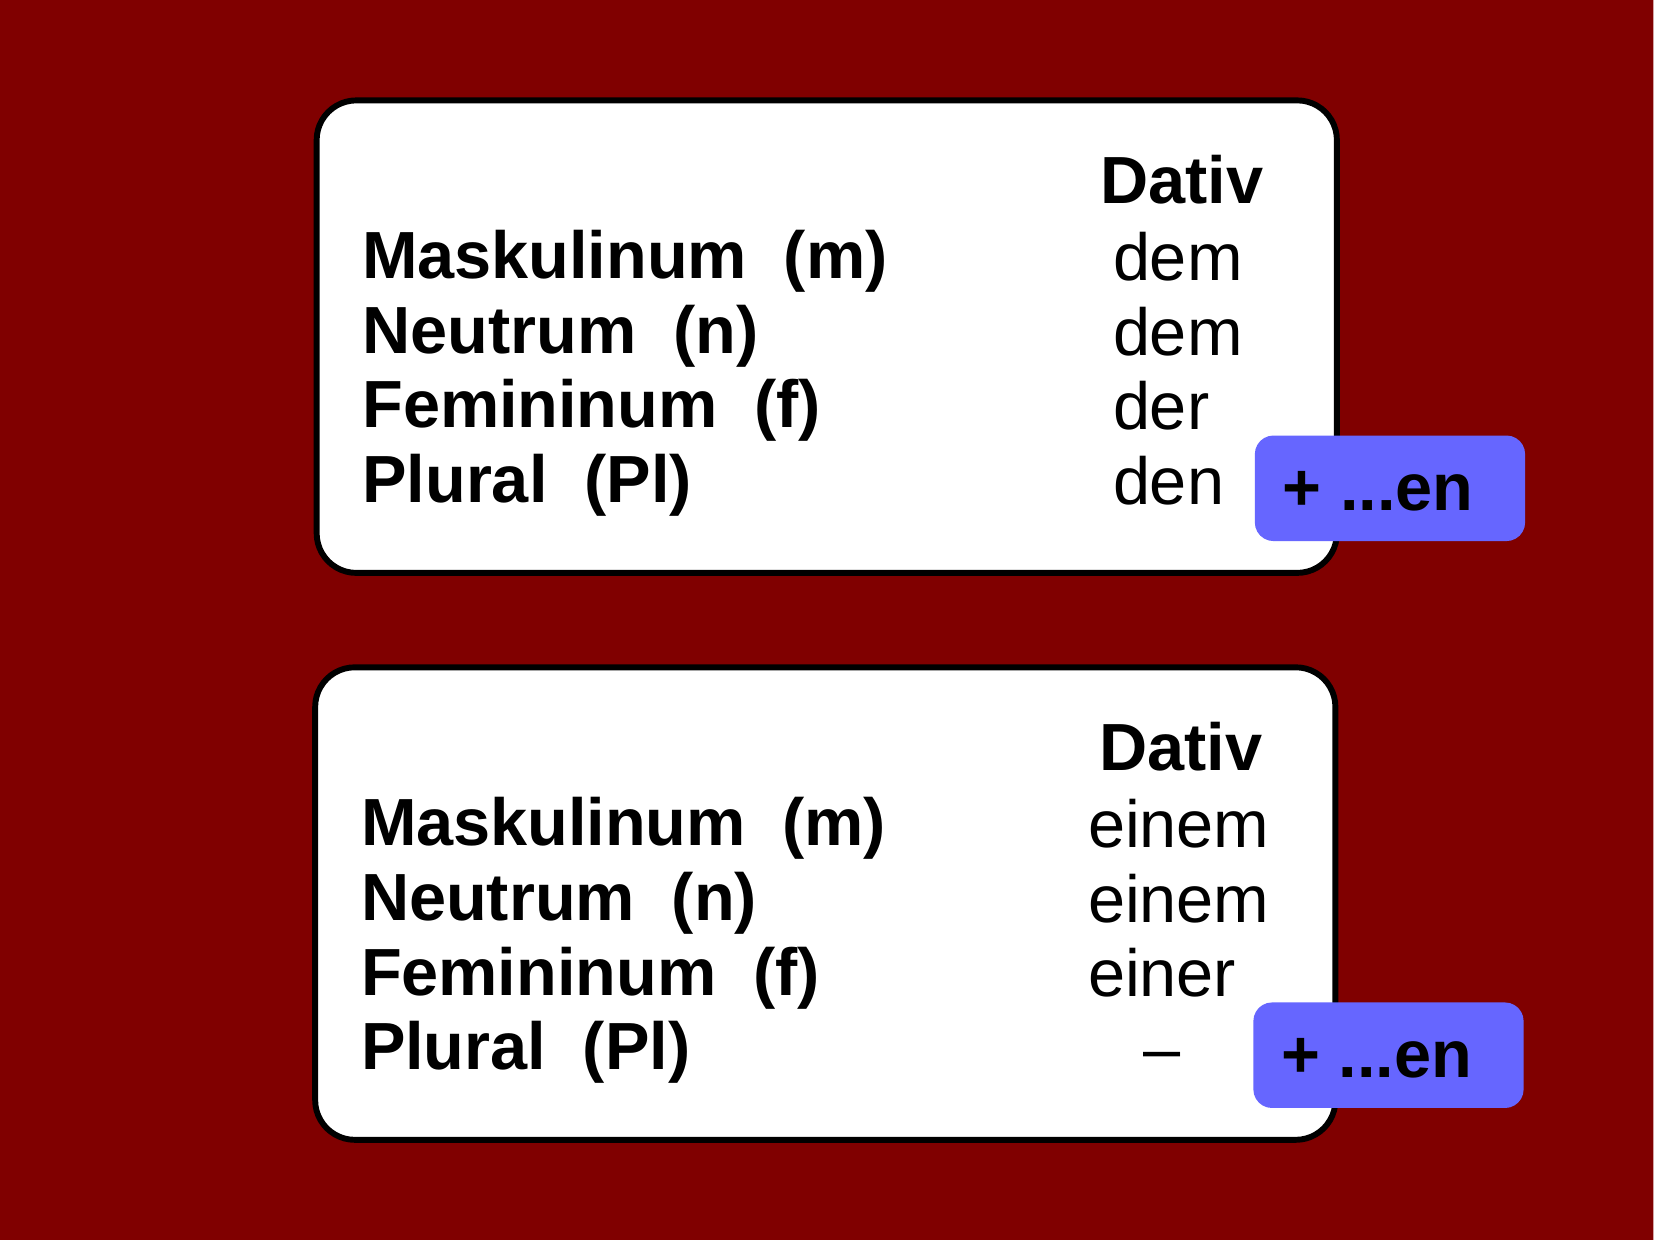

Dativ
Maskulinum (m)
Neutrum (n)
Femininum (f)
Plural (Pl)
dem
dem
der
den
+ ...en
										Dativ
Maskulinum (m)
Neutrum (n)
Femininum (f)
Plural (Pl)
einem
einem
einer
 –
+ ...en